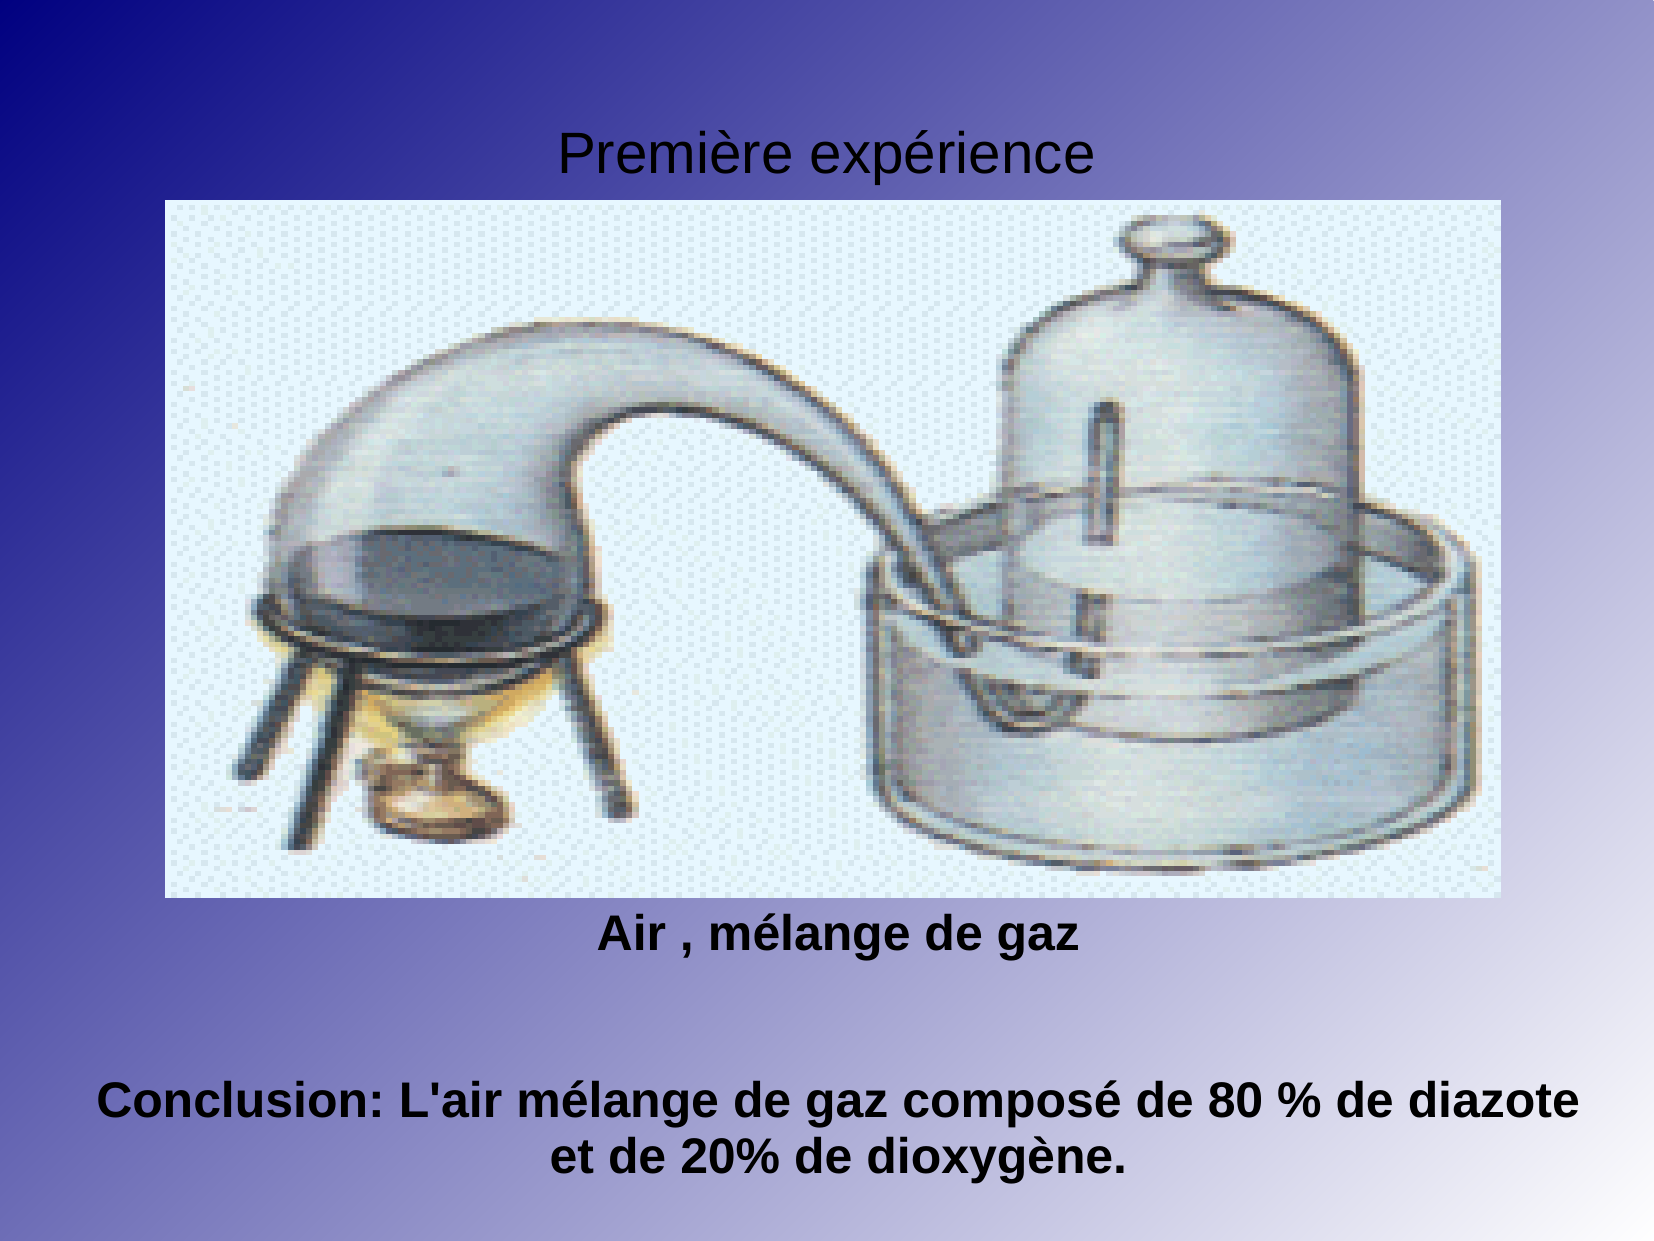

# Première expérience
Air , mélange de gaz
Conclusion: L'air mélange de gaz composé de 80 % de diazote et de 20% de dioxygène.